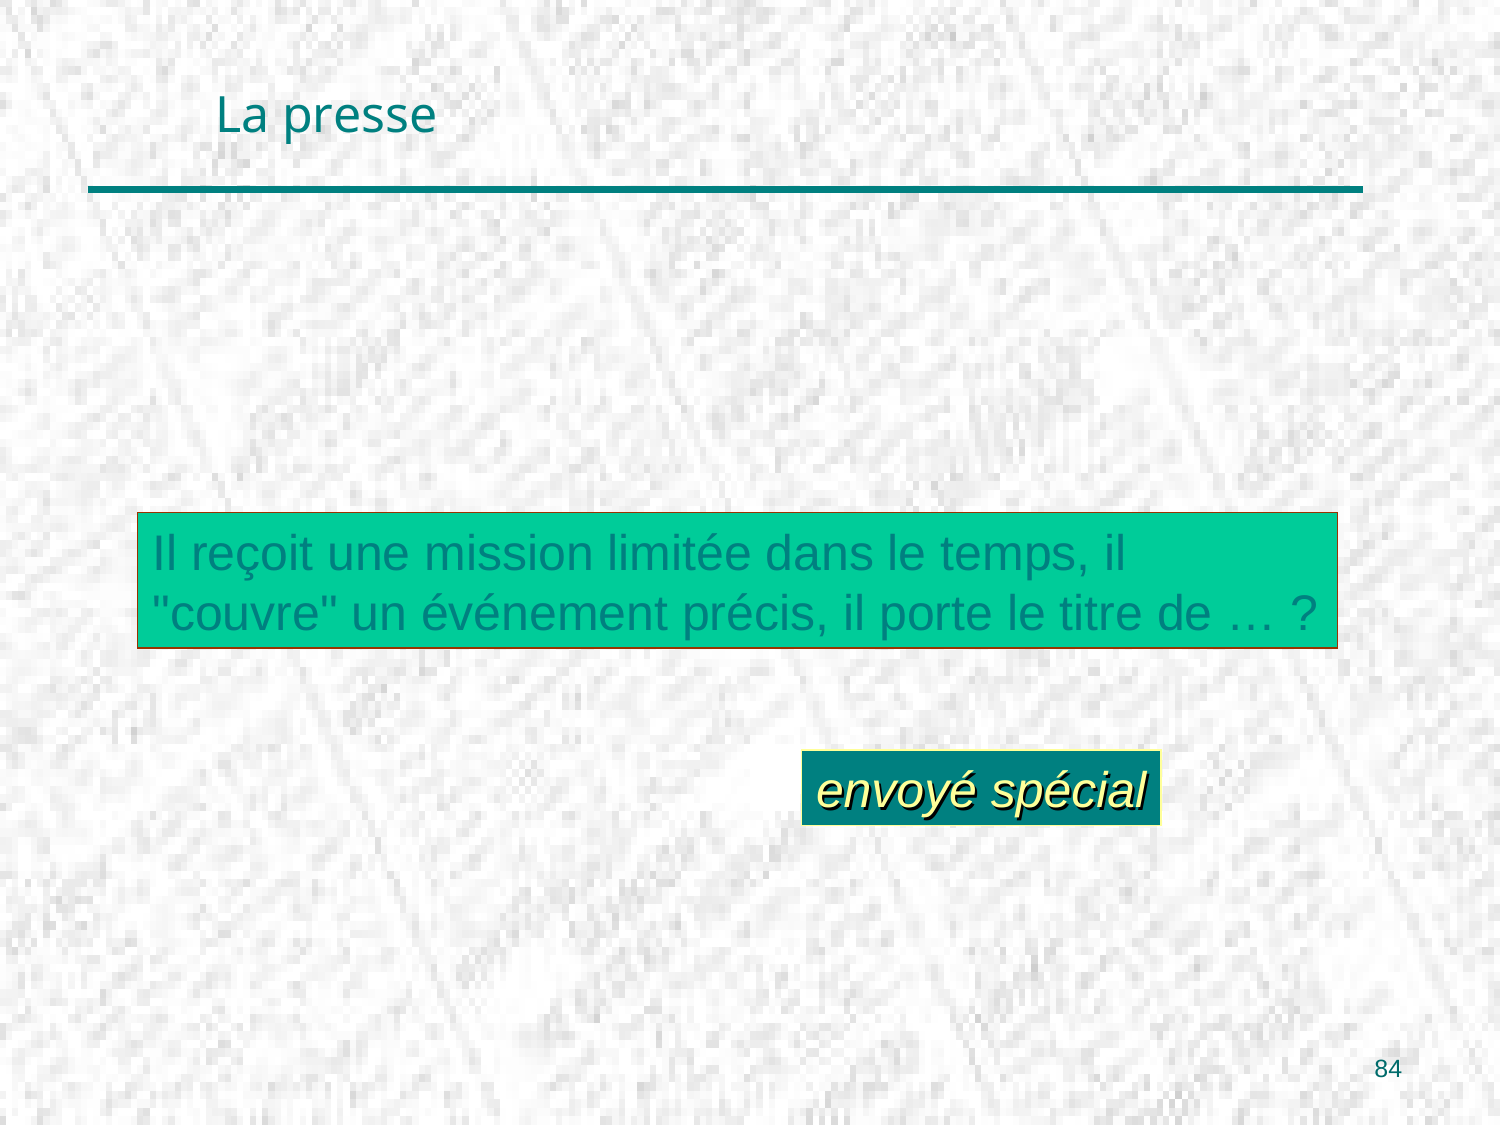

La presse
Il reçoit une mission limitée dans le temps, il "couvre" un événement précis, il porte le titre de … ?
envoyé spécial
84